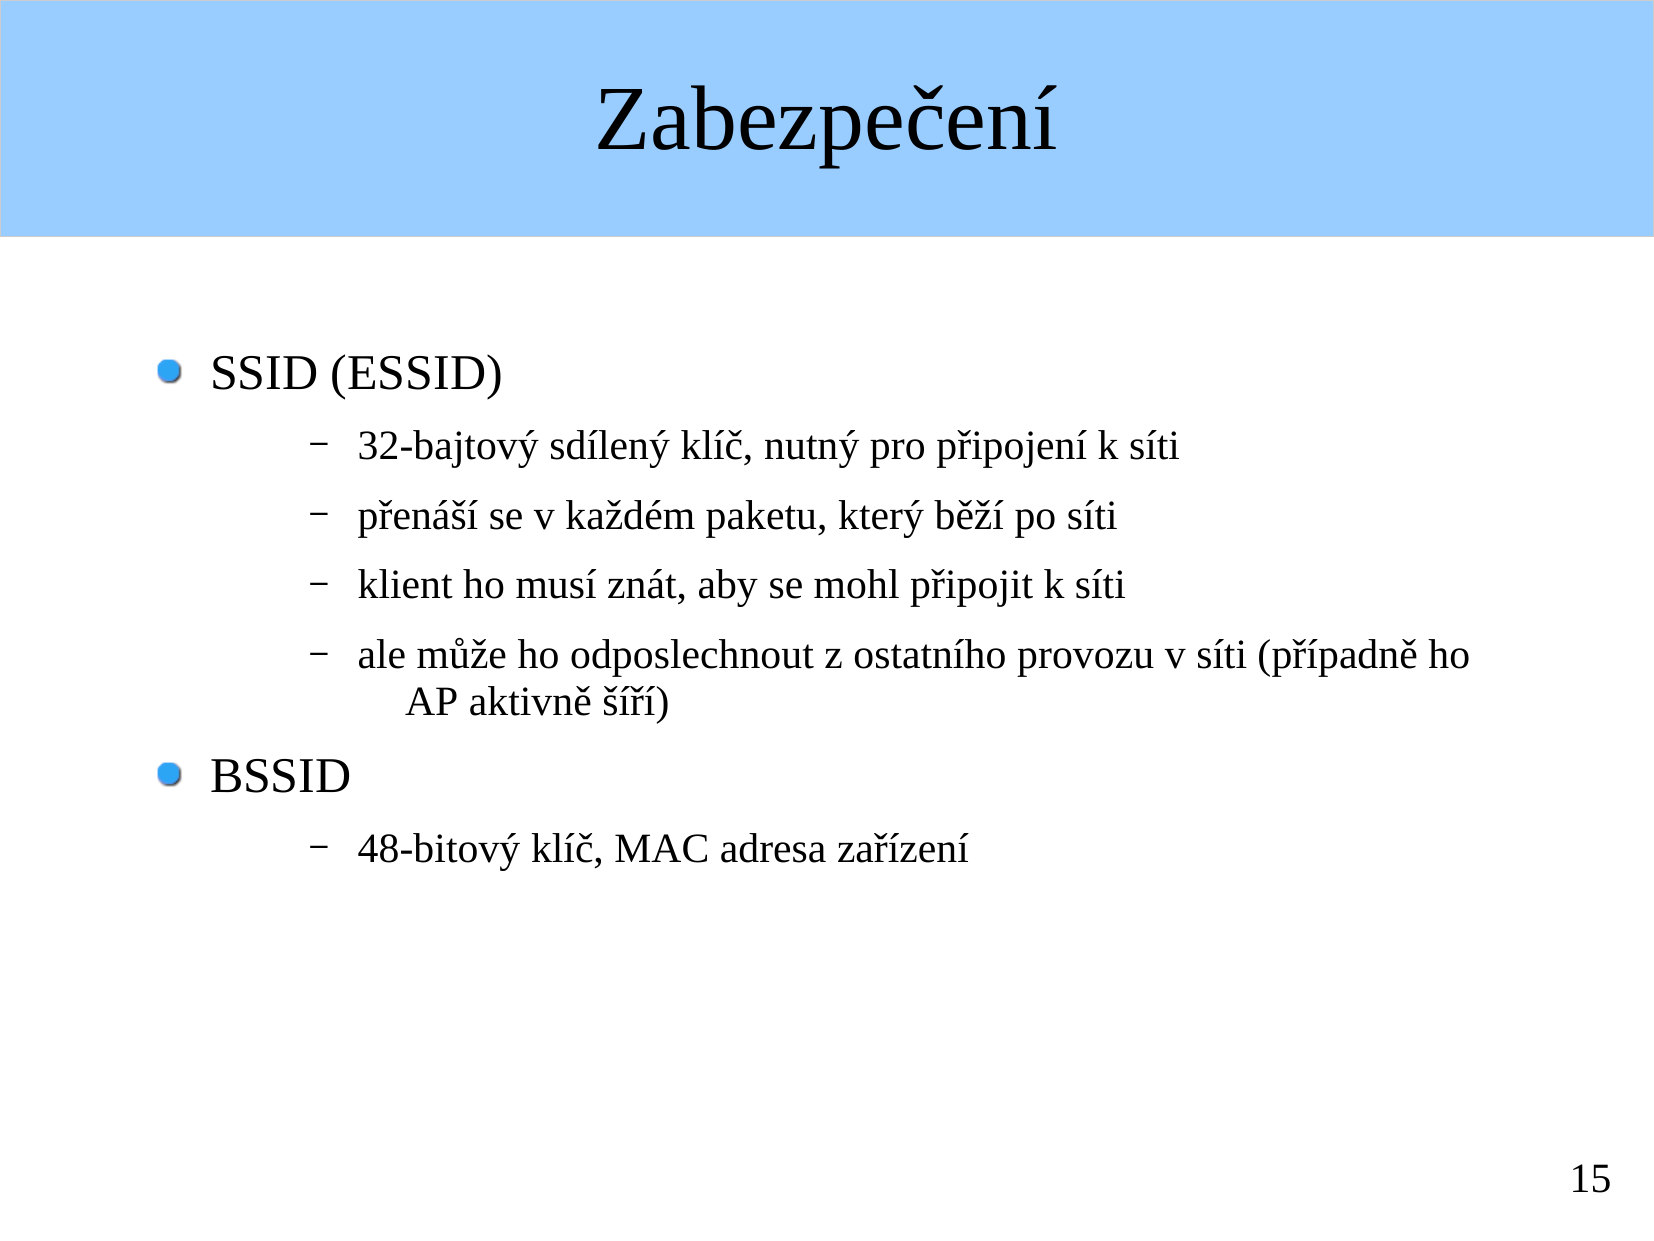

# Zabezpečení
SSID (ESSID)
32-bajtový sdílený klíč, nutný pro připojení k síti
přenáší se v každém paketu, který běží po síti
klient ho musí znát, aby se mohl připojit k síti
ale může ho odposlechnout z ostatního provozu v síti (případně ho AP aktivně šíří)
BSSID
48-bitový klíč, MAC adresa zařízení